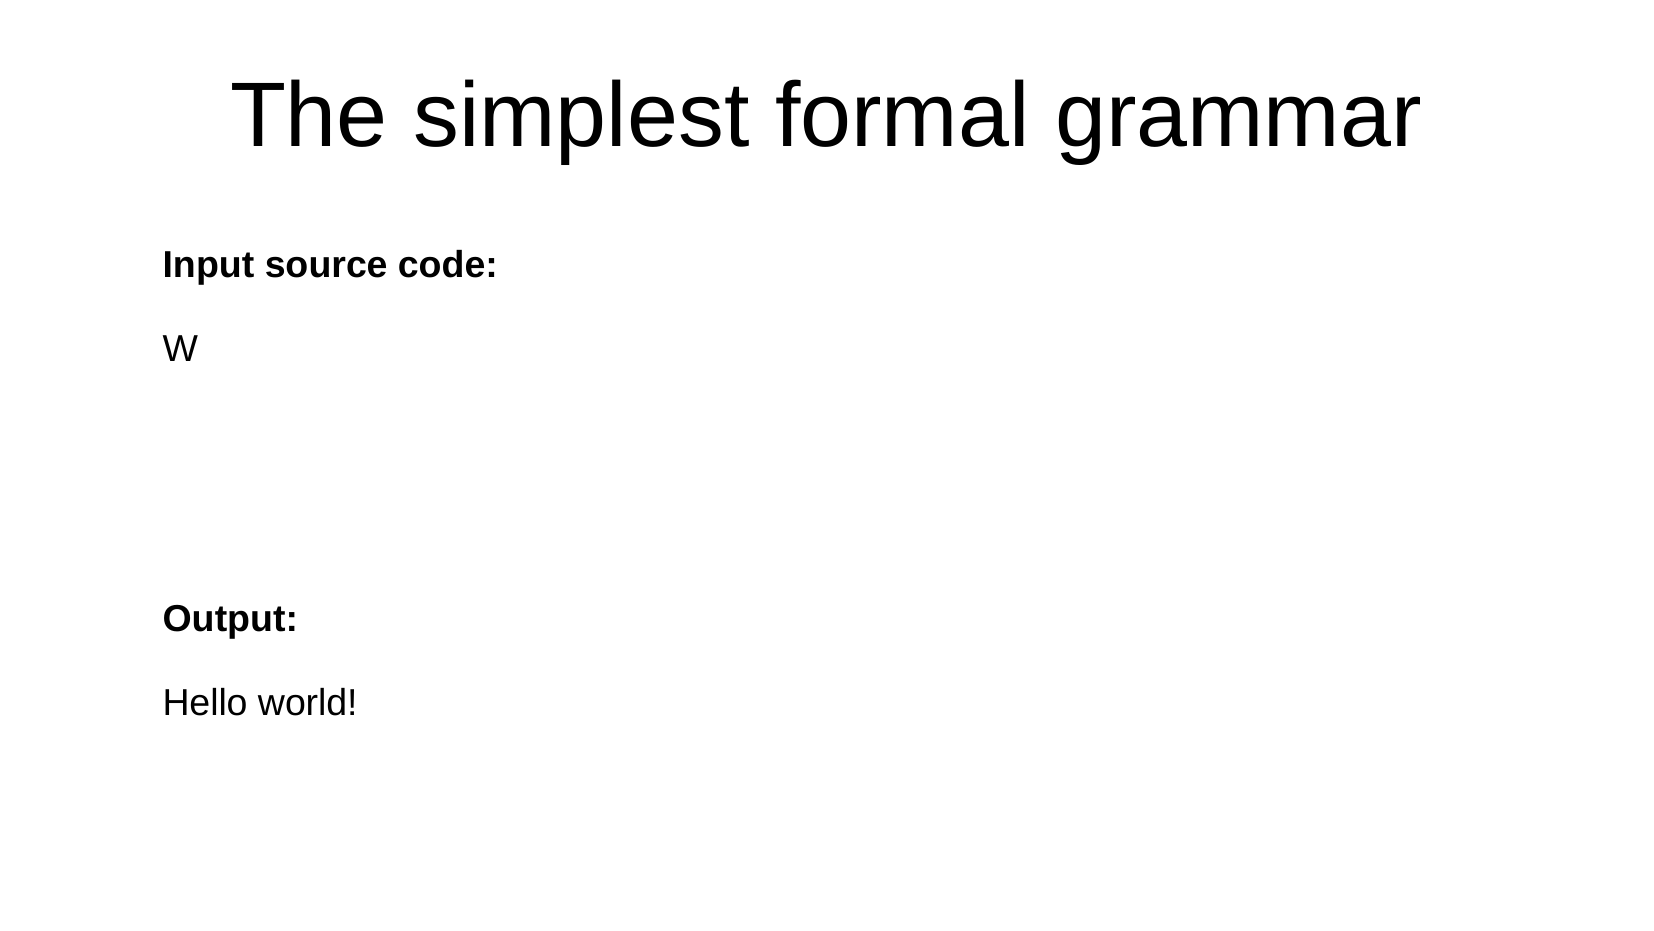

# The simplest formal grammar
Input source code:
W
Output:
Hello world!